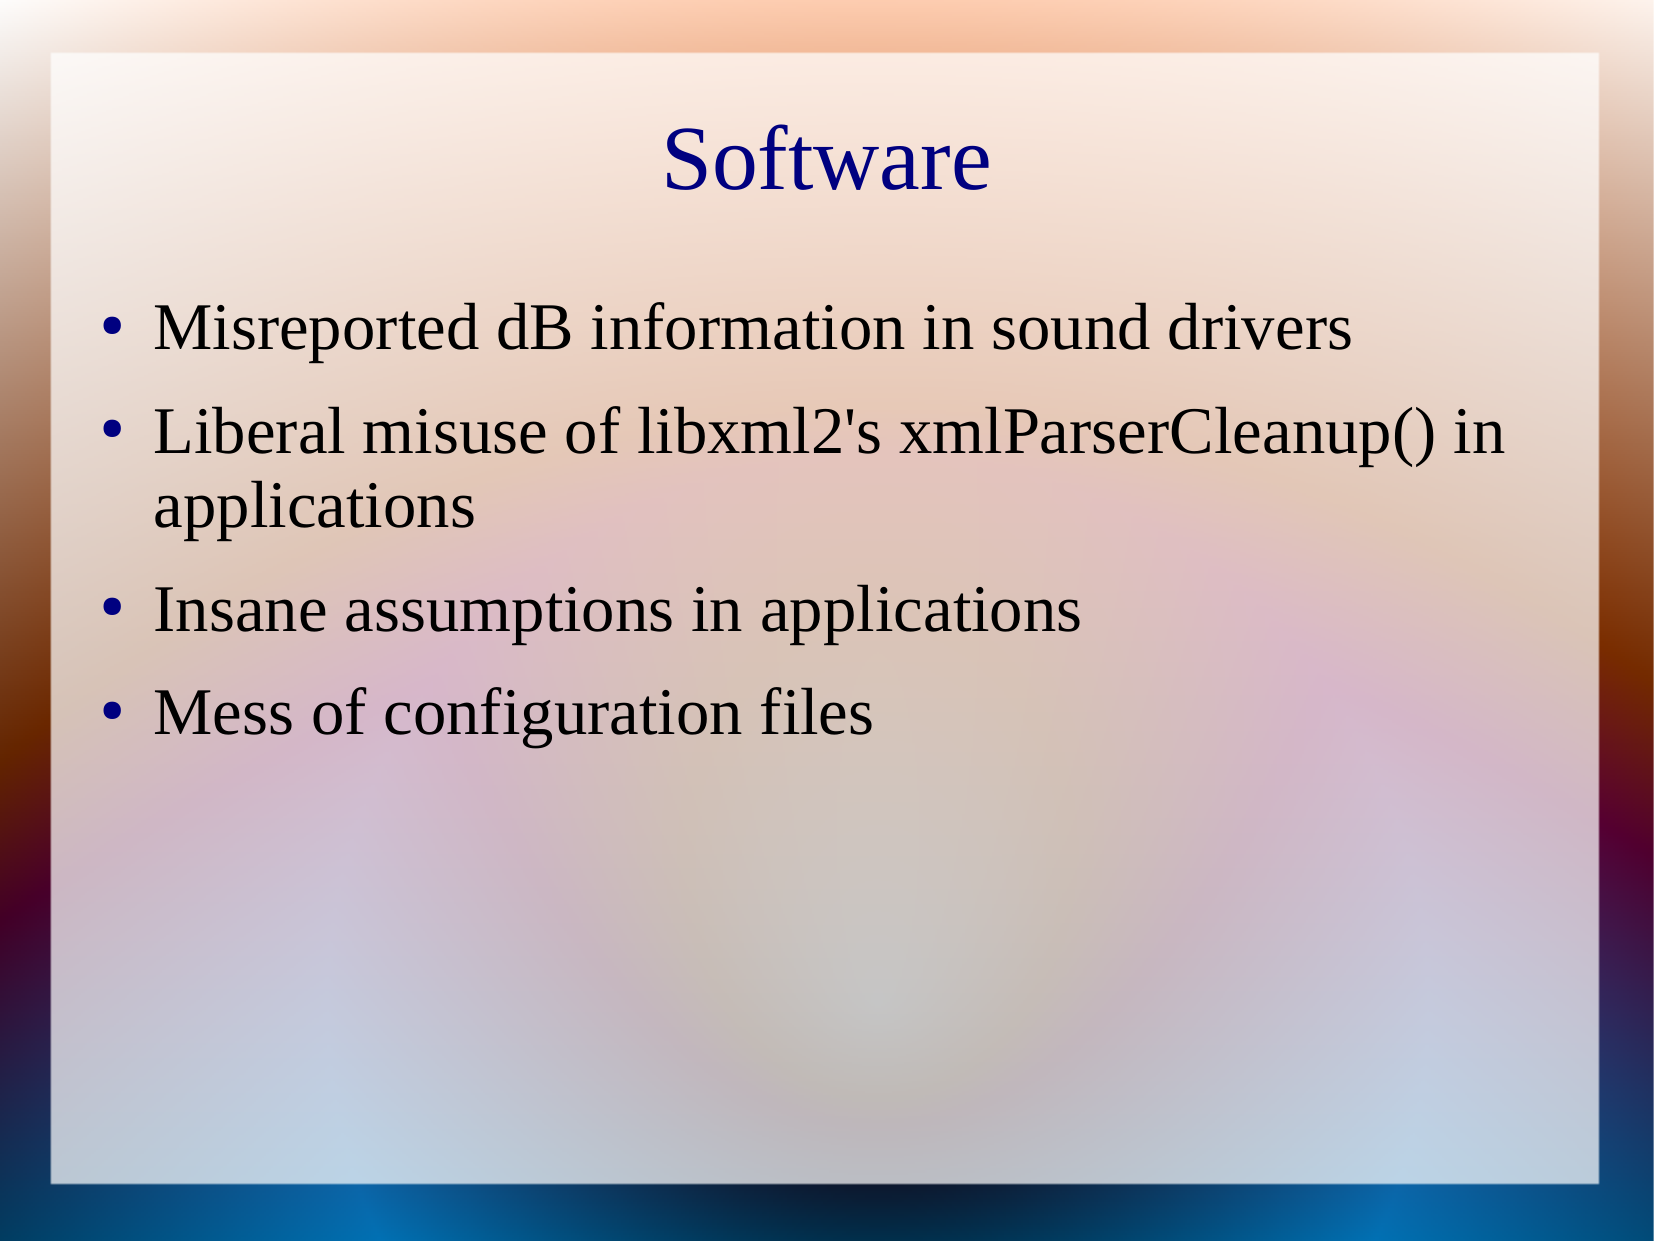

# Software
Misreported dB information in sound drivers
Liberal misuse of libxml2's xmlParserCleanup() in applications
Insane assumptions in applications
Mess of configuration files